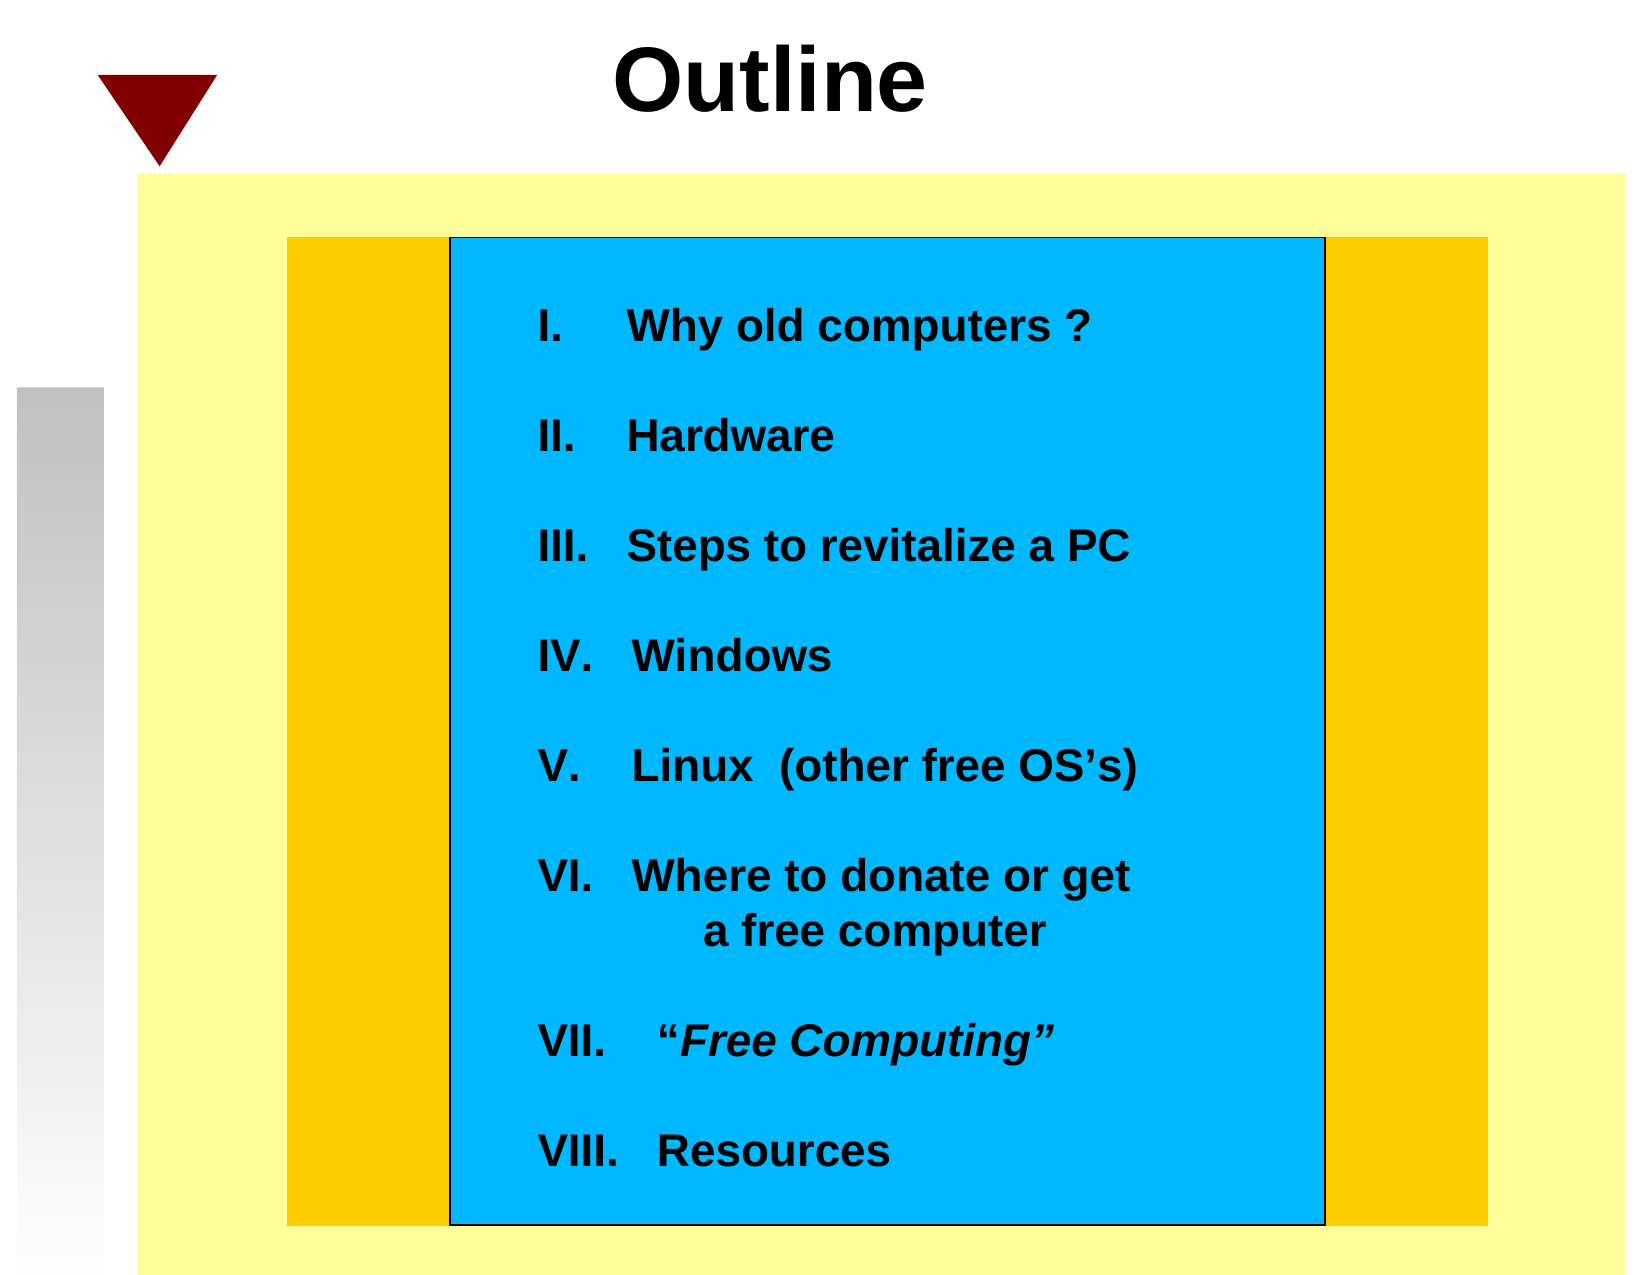

# Outline
I. Why old computers ?
II. Hardware
III. Steps to revitalize a PC
IV. Windows
V. Linux (other free OS’s)
VI. Where to donate or get
 a free computer
VII. “Free Computing”
VIII. Resources